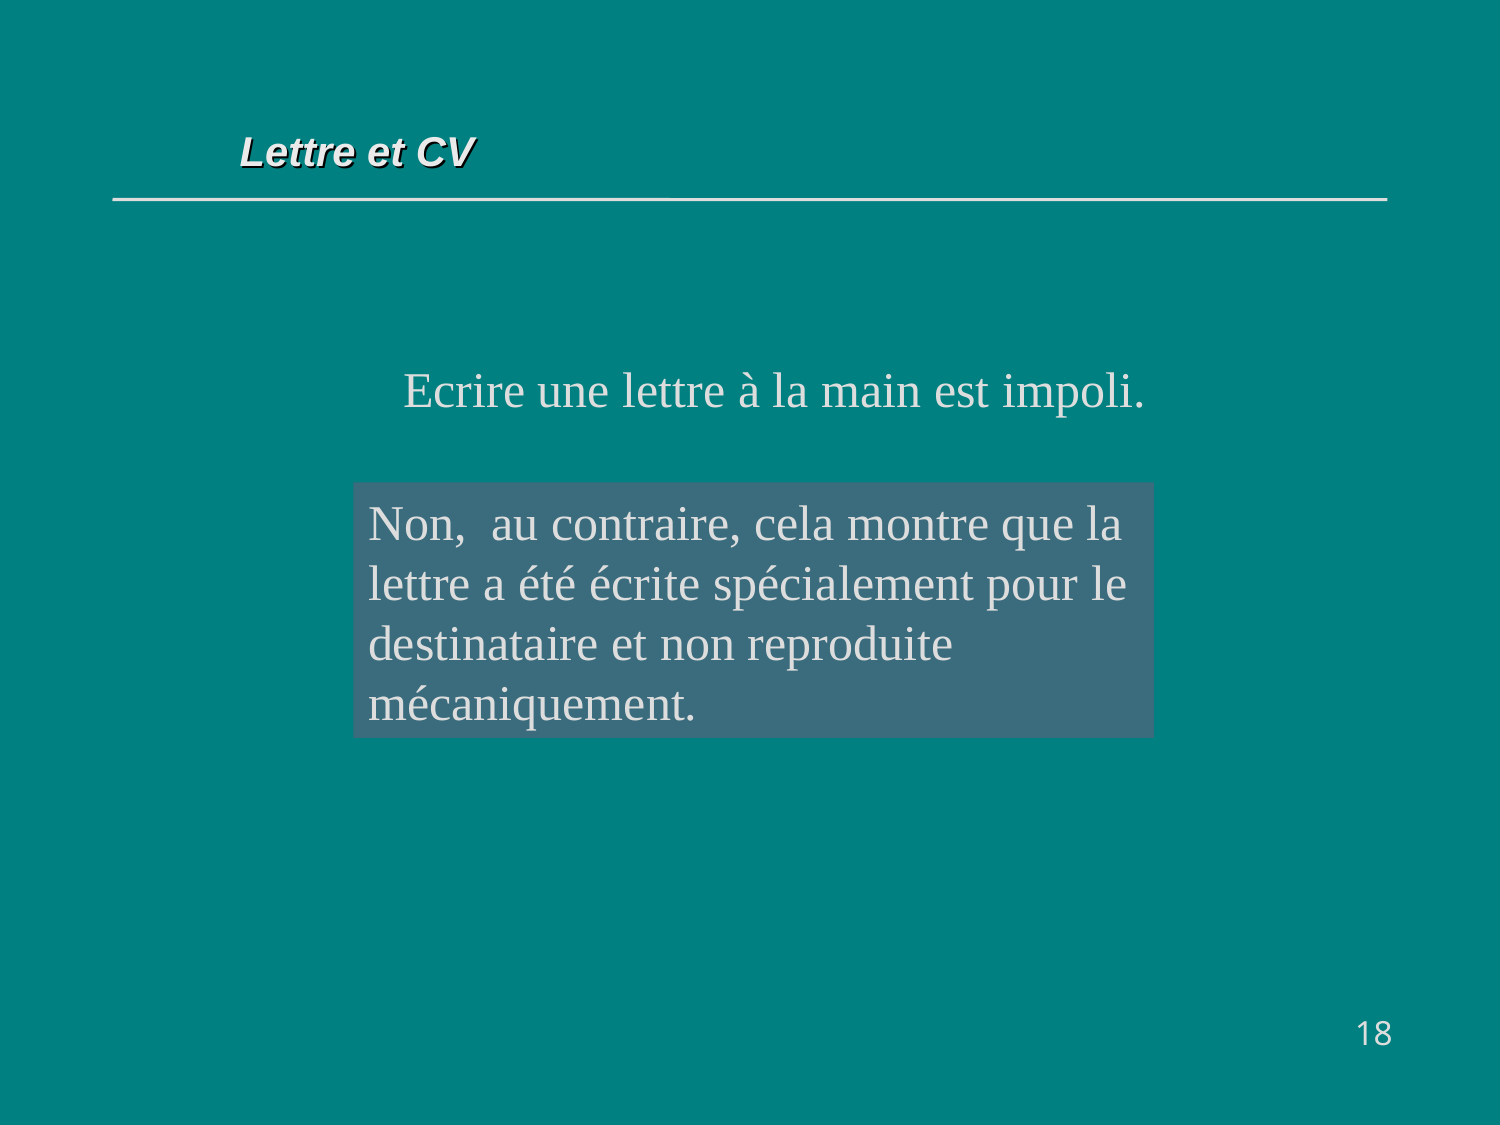

Lettre et CV
Ecrire une lettre à la main est impoli.
V/F
Non, au contraire, cela montre que la lettre a été écrite spécialement pour le destinataire et non reproduite mécaniquement.
18